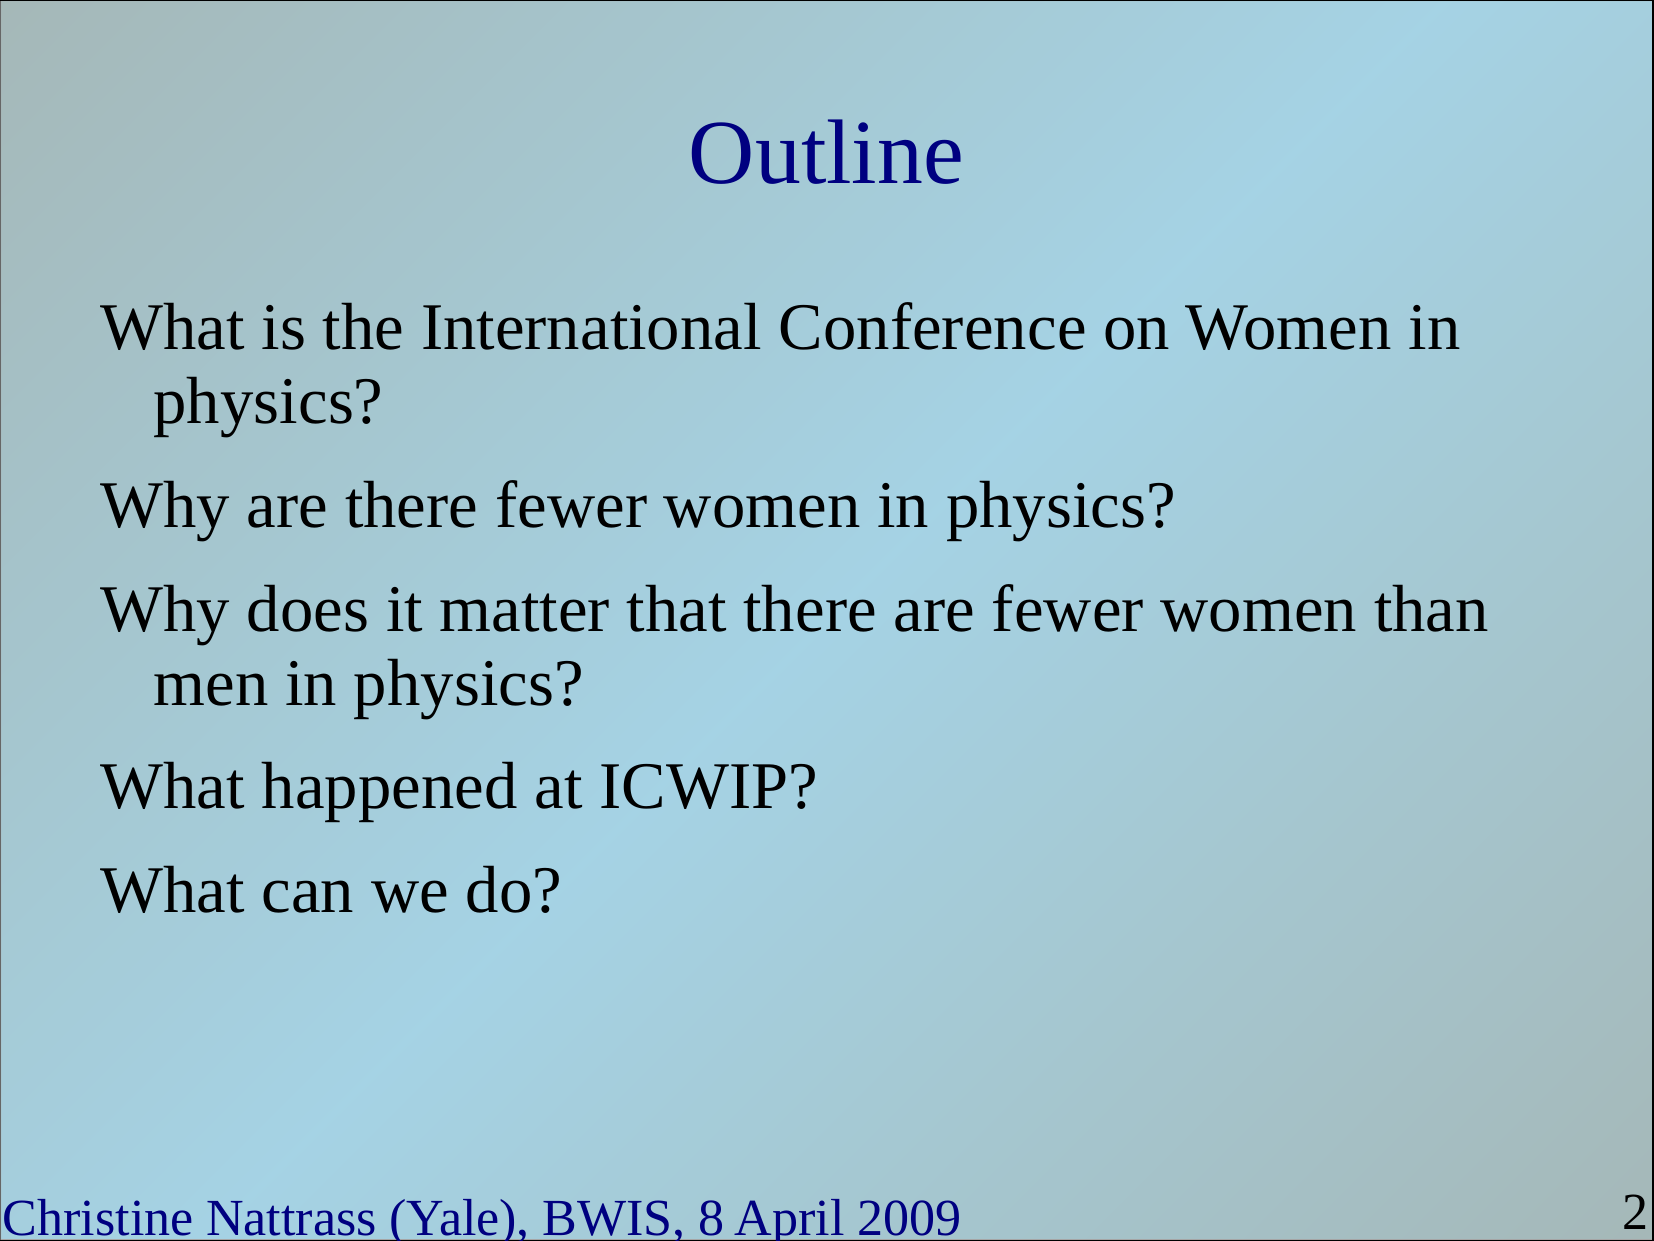

# Outline
What is the International Conference on Women in physics?
Why are there fewer women in physics?
Why does it matter that there are fewer women than men in physics?
What happened at ICWIP?
What can we do?